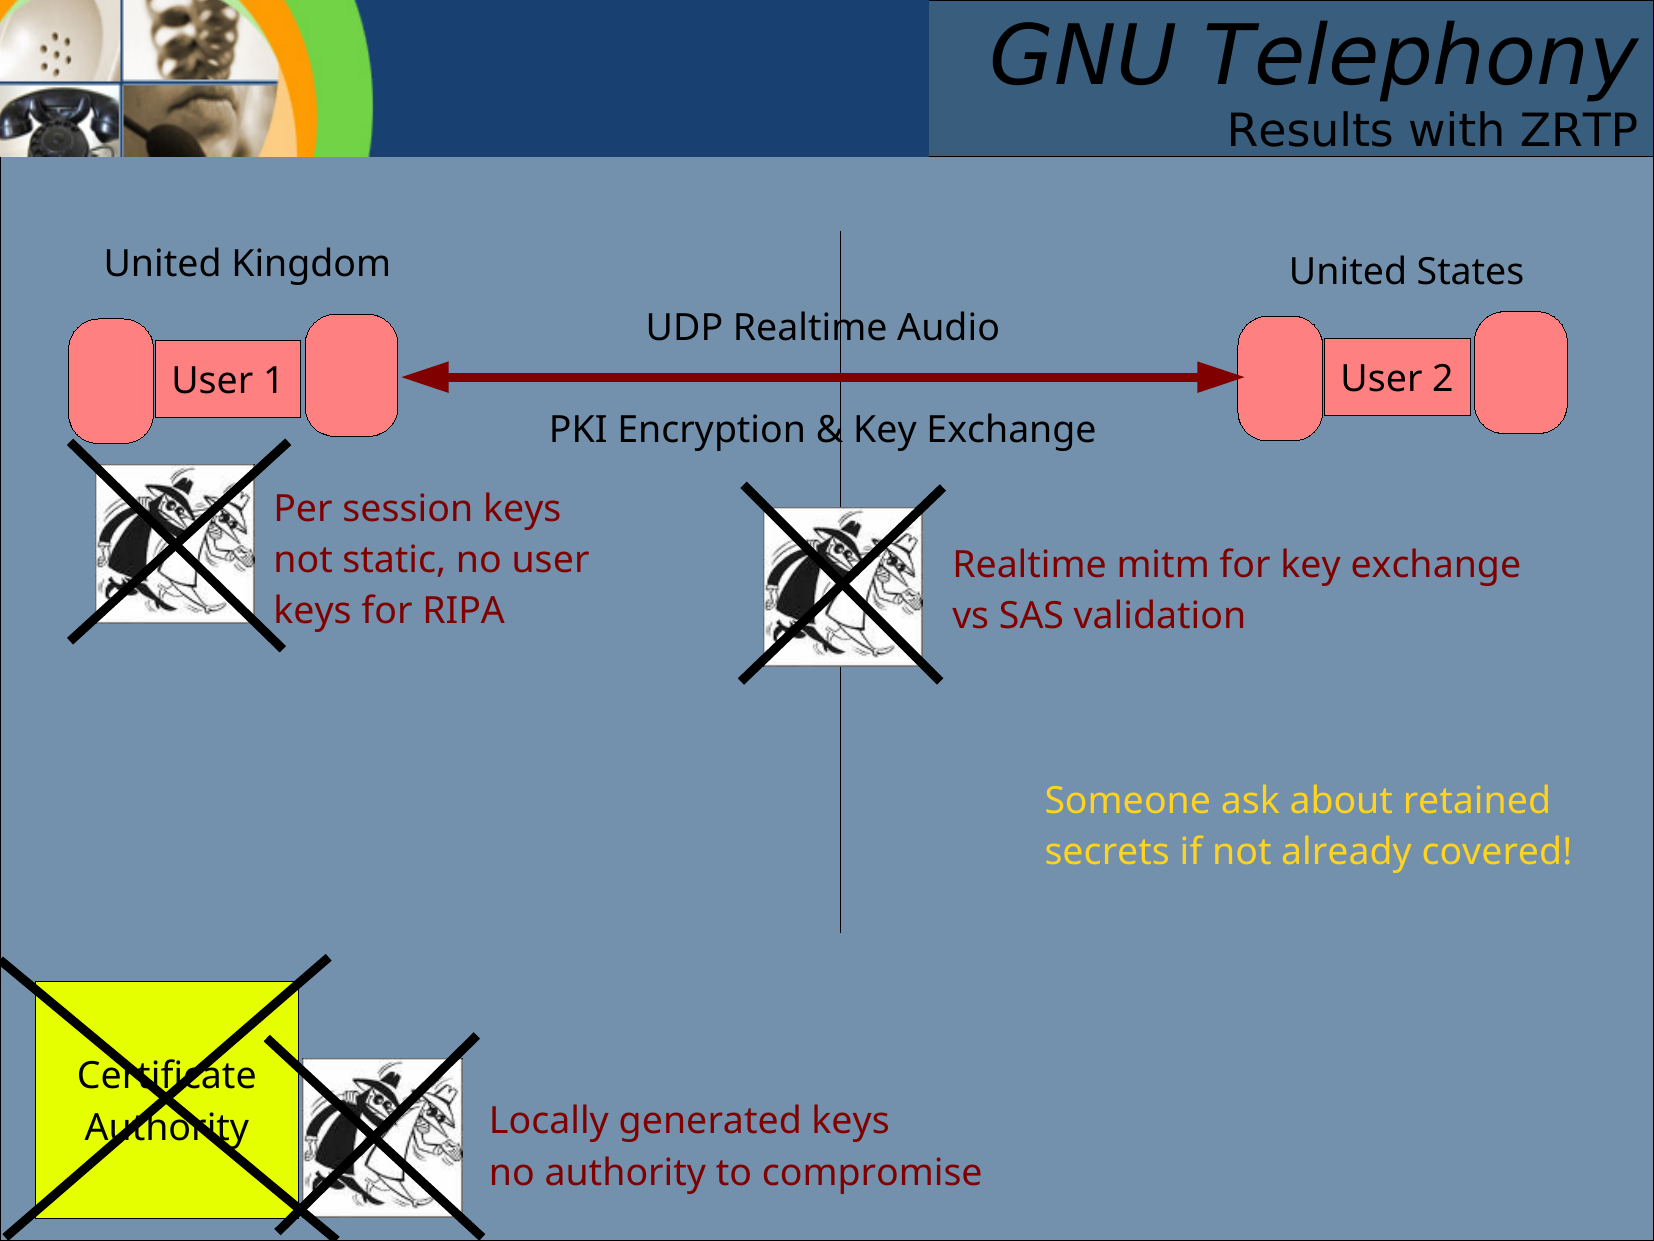

GNU Telephony
Results with ZRTP
United Kingdom
United States
#
User 2
User 1
UDP Realtime Audio
PKI Encryption & Key Exchange
Per session keys
not static, no user
keys for RIPA
Realtime mitm for key exchange
vs SAS validation
Someone ask about retained
secrets if not already covered!
Certificate
Authority
Locally generated keys
no authority to compromise